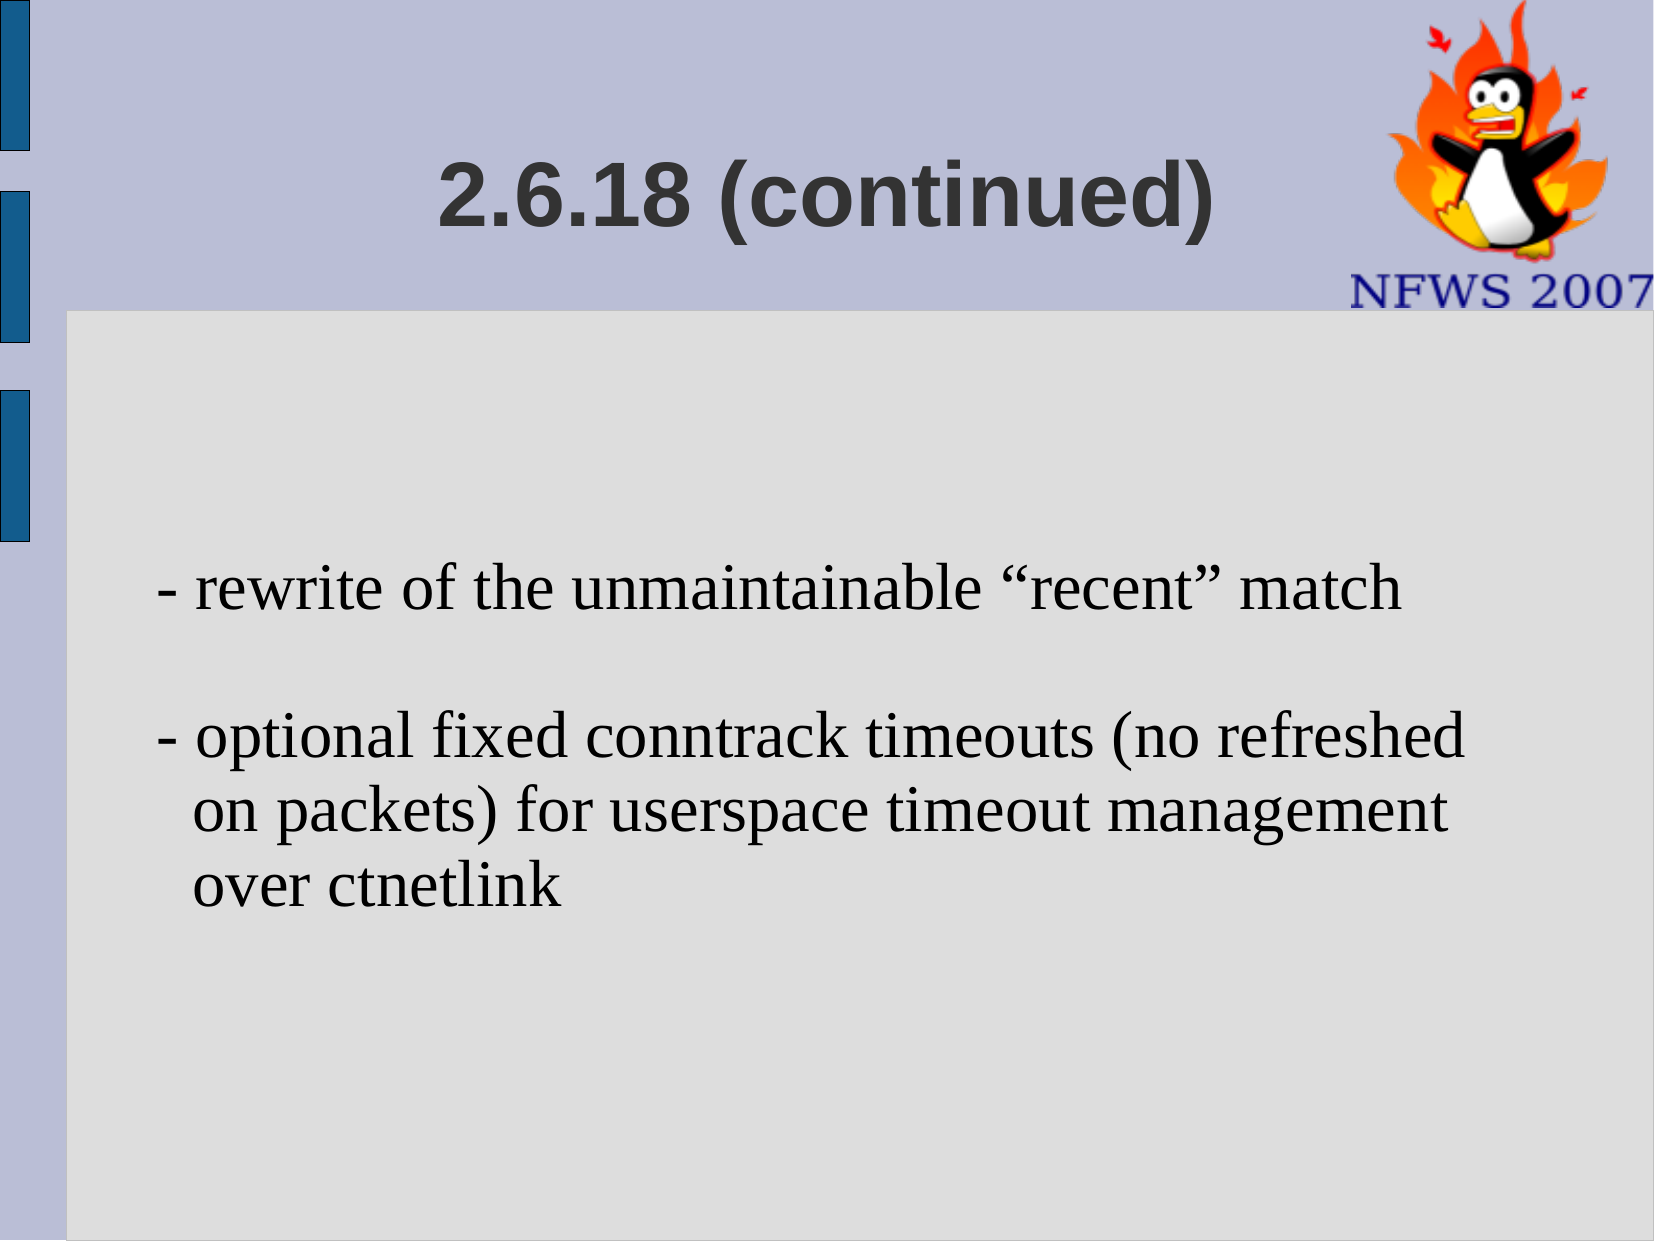

# 2.6.18 (continued)
- rewrite of the unmaintainable “recent” match
- optional fixed conntrack timeouts (no refreshed on packets) for userspace timeout management over ctnetlink